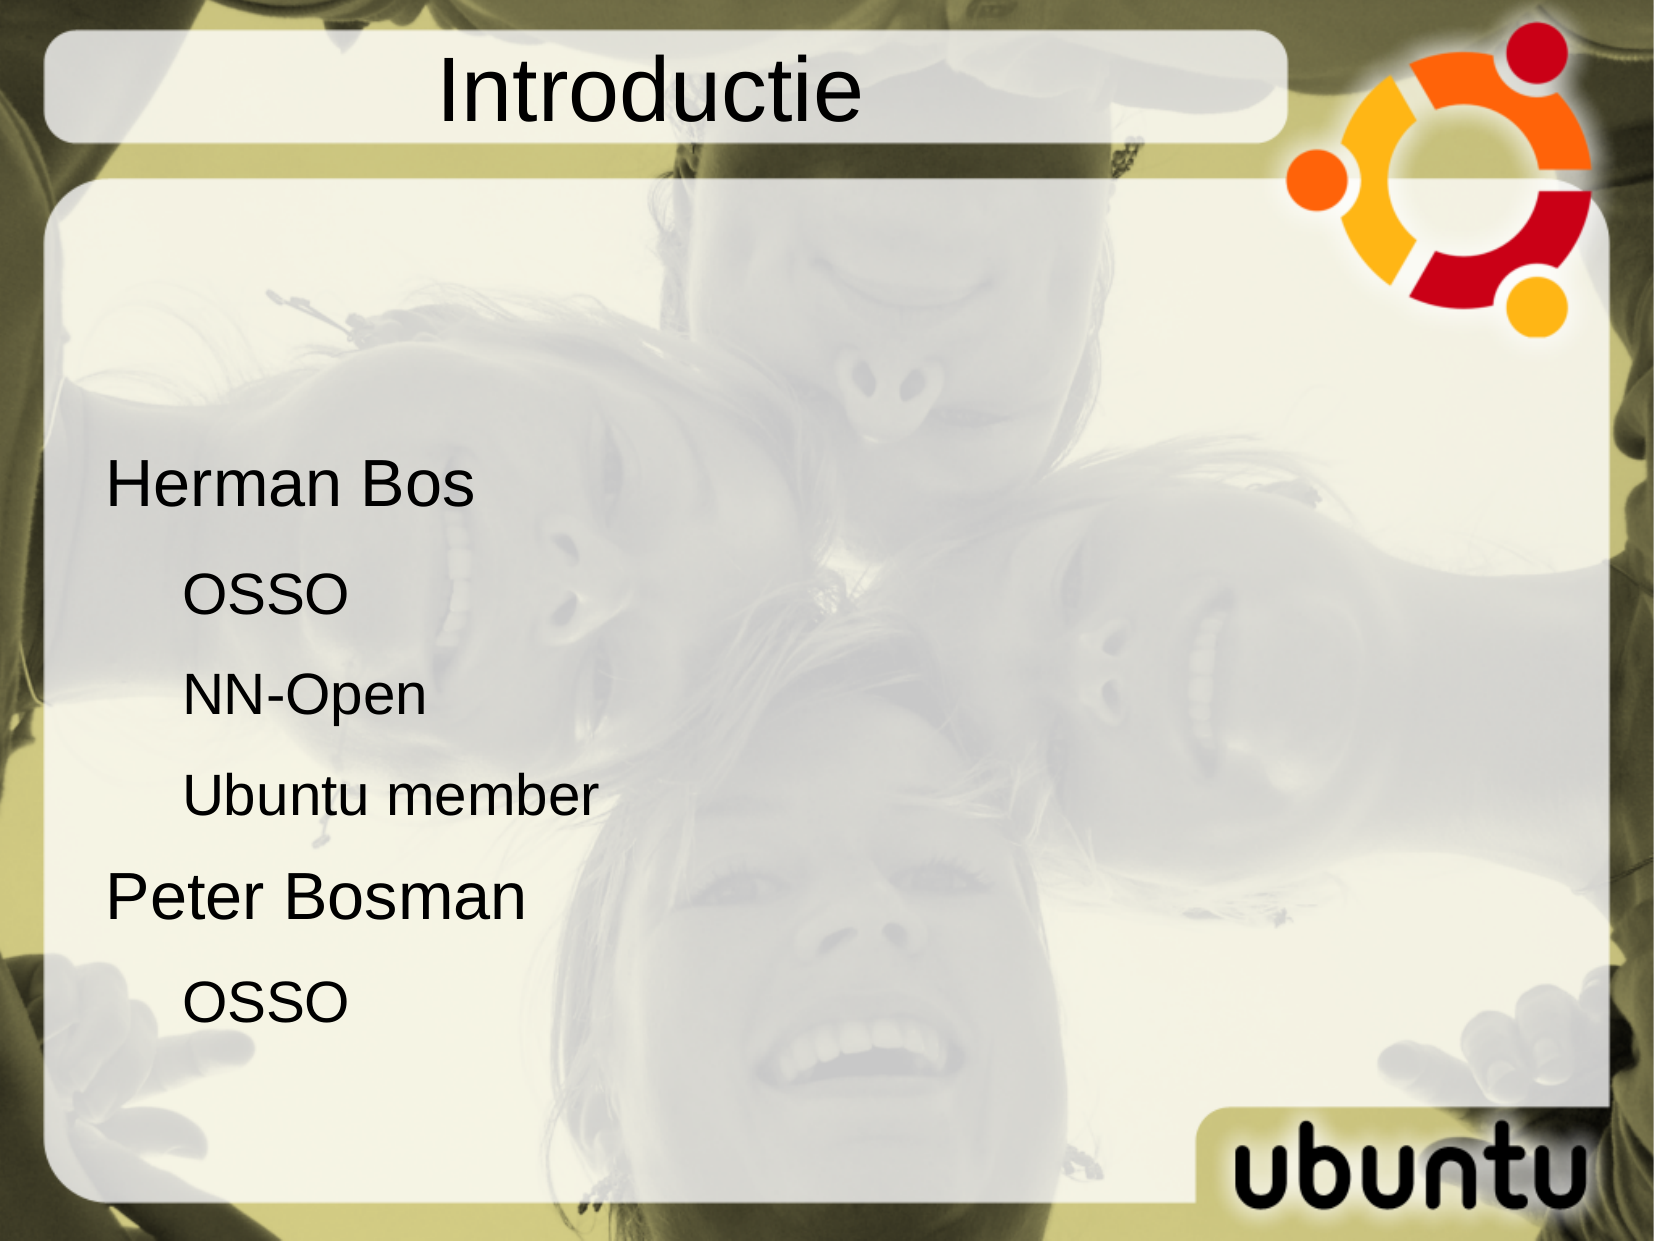

# Introductie
Herman Bos
OSSO
NN-Open
Ubuntu member
Peter Bosman
OSSO